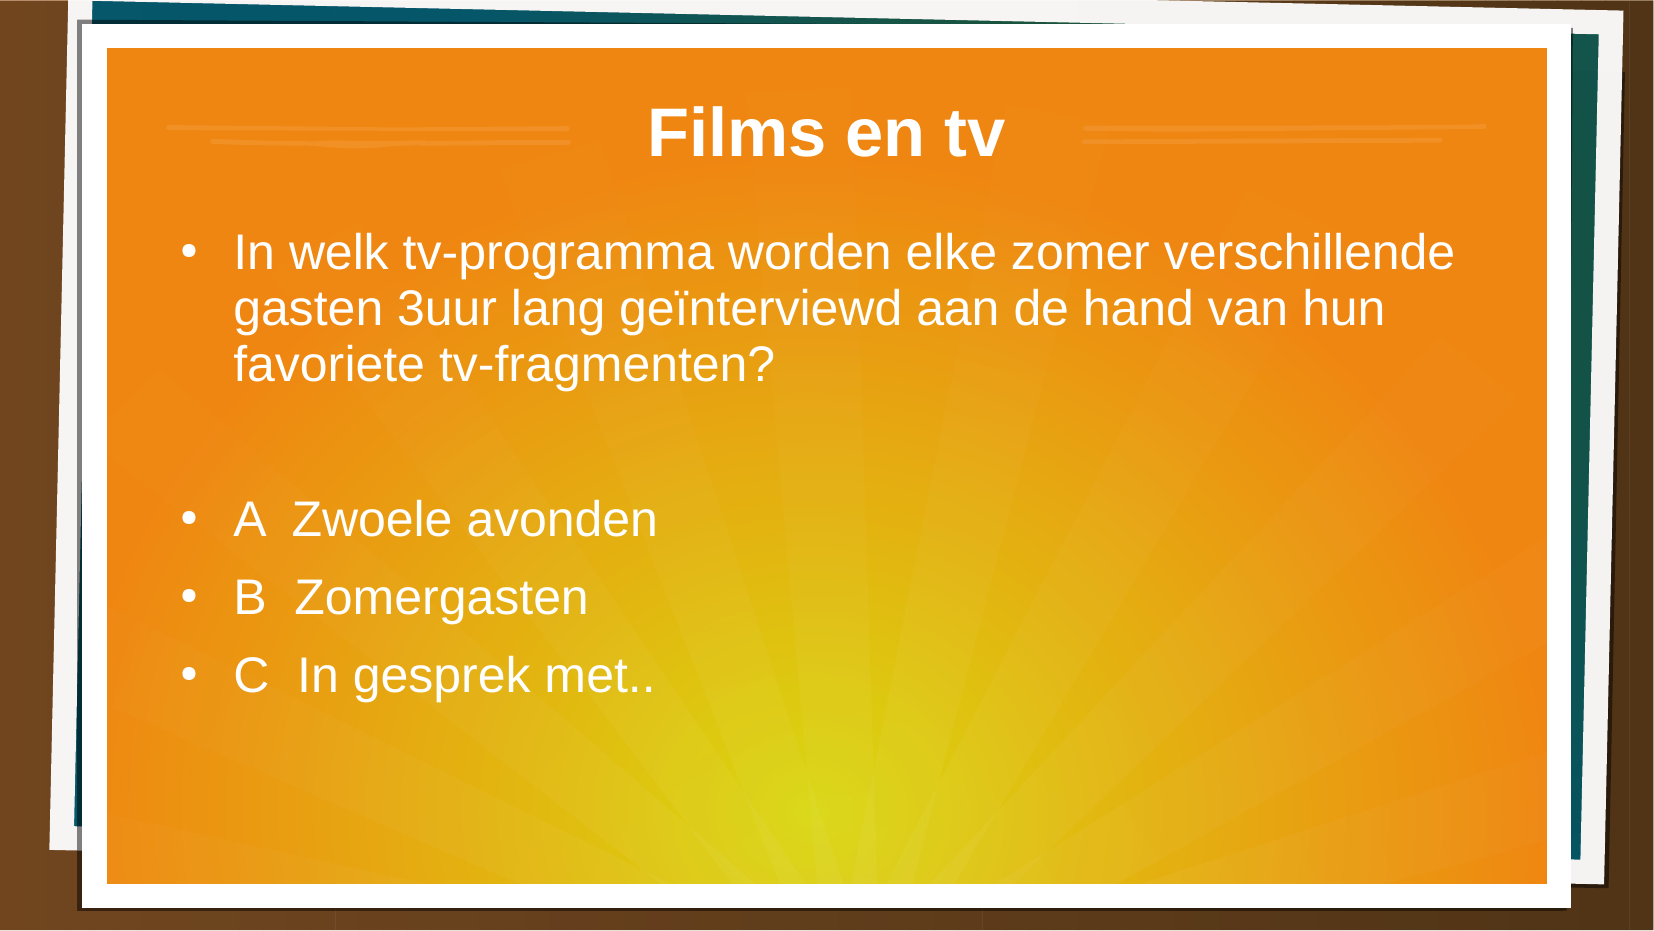

# Films en tv
In welk tv-programma worden elke zomer verschillende gasten 3uur lang geïnterviewd aan de hand van hun favoriete tv-fragmenten?
A Zwoele avonden
B Zomergasten
C In gesprek met..